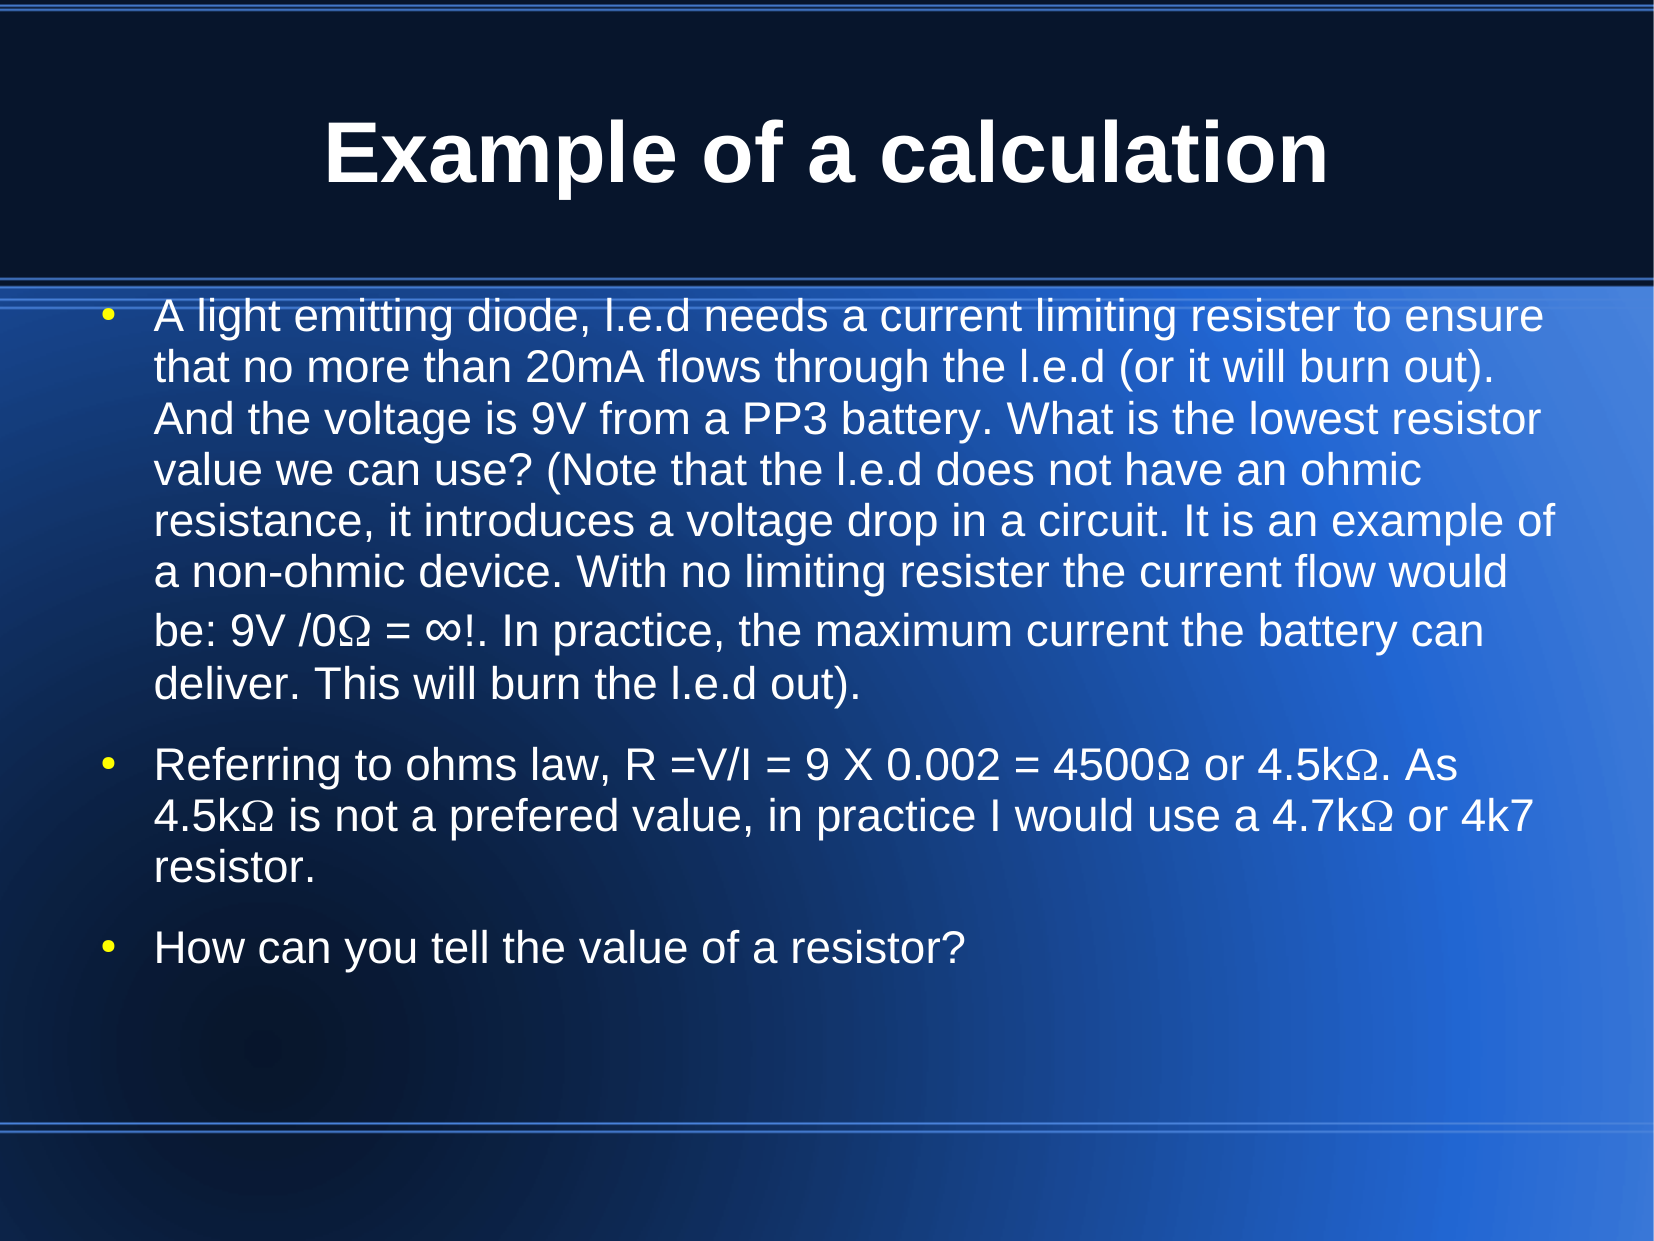

# Example of a calculation
A light emitting diode, l.e.d needs a current limiting resister to ensure that no more than 20mA flows through the l.e.d (or it will burn out). And the voltage is 9V from a PP3 battery. What is the lowest resistor value we can use? (Note that the l.e.d does not have an ohmic resistance, it introduces a voltage drop in a circuit. It is an example of a non-ohmic device. With no limiting resister the current flow would be: 9V /0W = ∞!. In practice, the maximum current the battery can deliver. This will burn the l.e.d out).
Referring to ohms law, R =V/I = 9 X 0.002 = 4500W or 4.5kW. As 4.5kW is not a prefered value, in practice I would use a 4.7kW or 4k7 resistor.
How can you tell the value of a resistor?